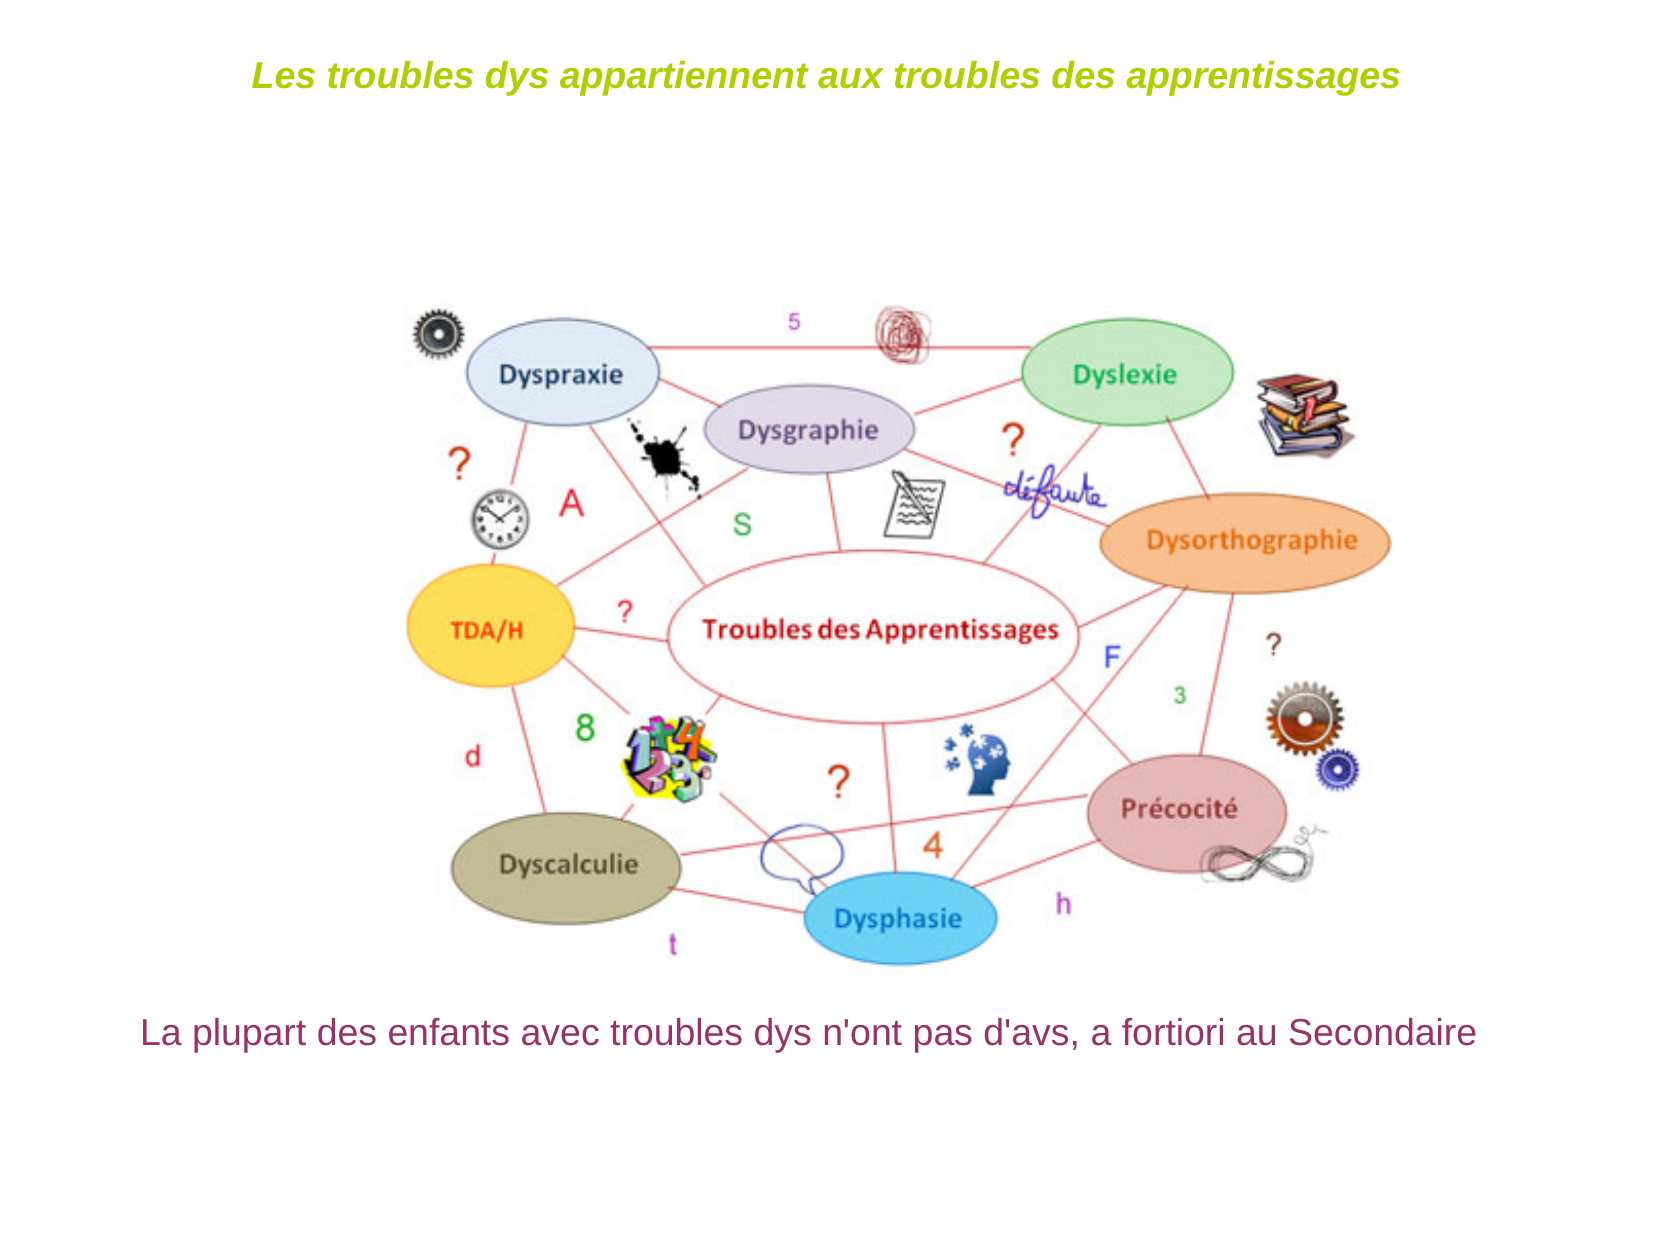

Les troubles dys appartiennent aux troubles des apprentissages
La plupart des enfants avec troubles dys n'ont pas d'avs, a fortiori au Secondaire